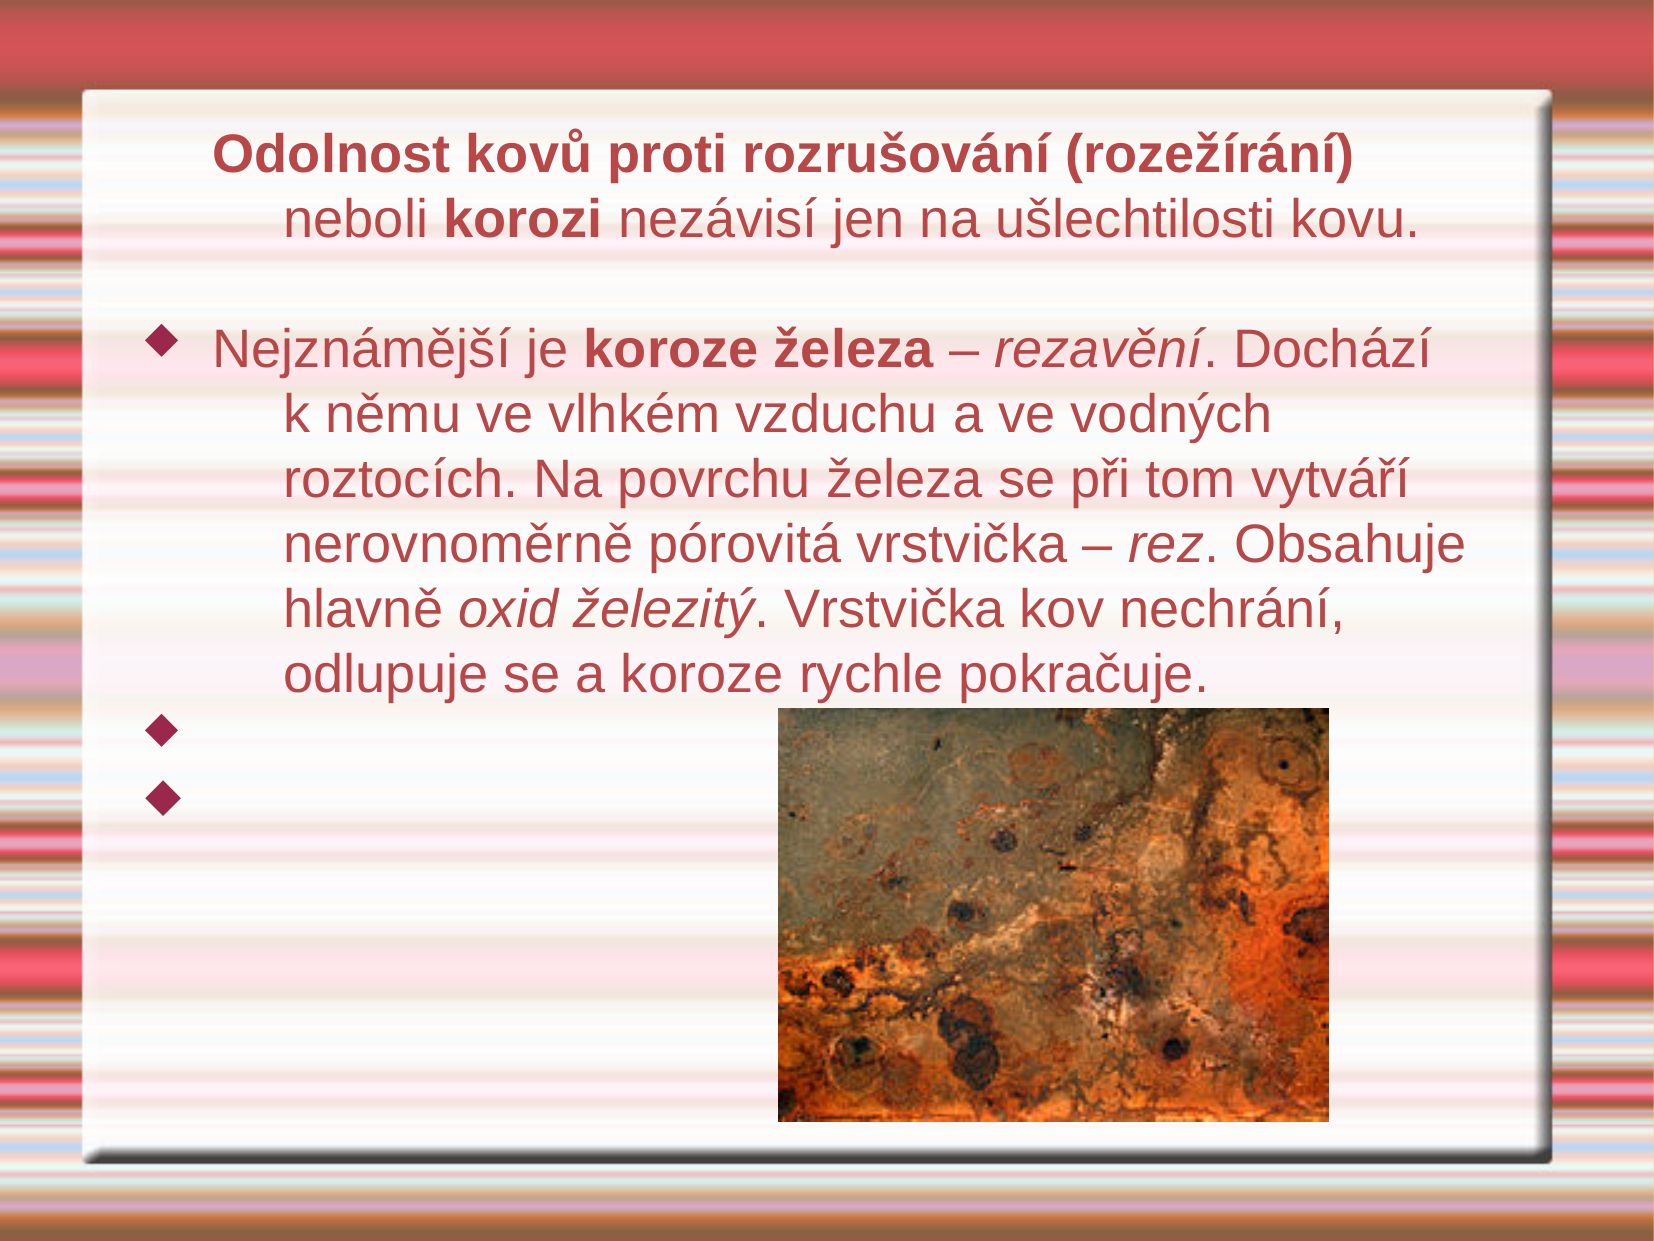

# Odolnost kovů proti rozrušování (rozežírání) neboli korozi nezávisí jen na ušlechtilosti kovu.
Nejznámější je koroze železa – rezavění. Dochází k němu ve vlhkém vzduchu a ve vodných roztocích. Na povrchu železa se při tom vytváří nerovnoměrně pórovitá vrstvička – rez. Obsahuje hlavně oxid železitý. Vrstvička kov nechrání, odlupuje se a koroze rychle pokračuje.